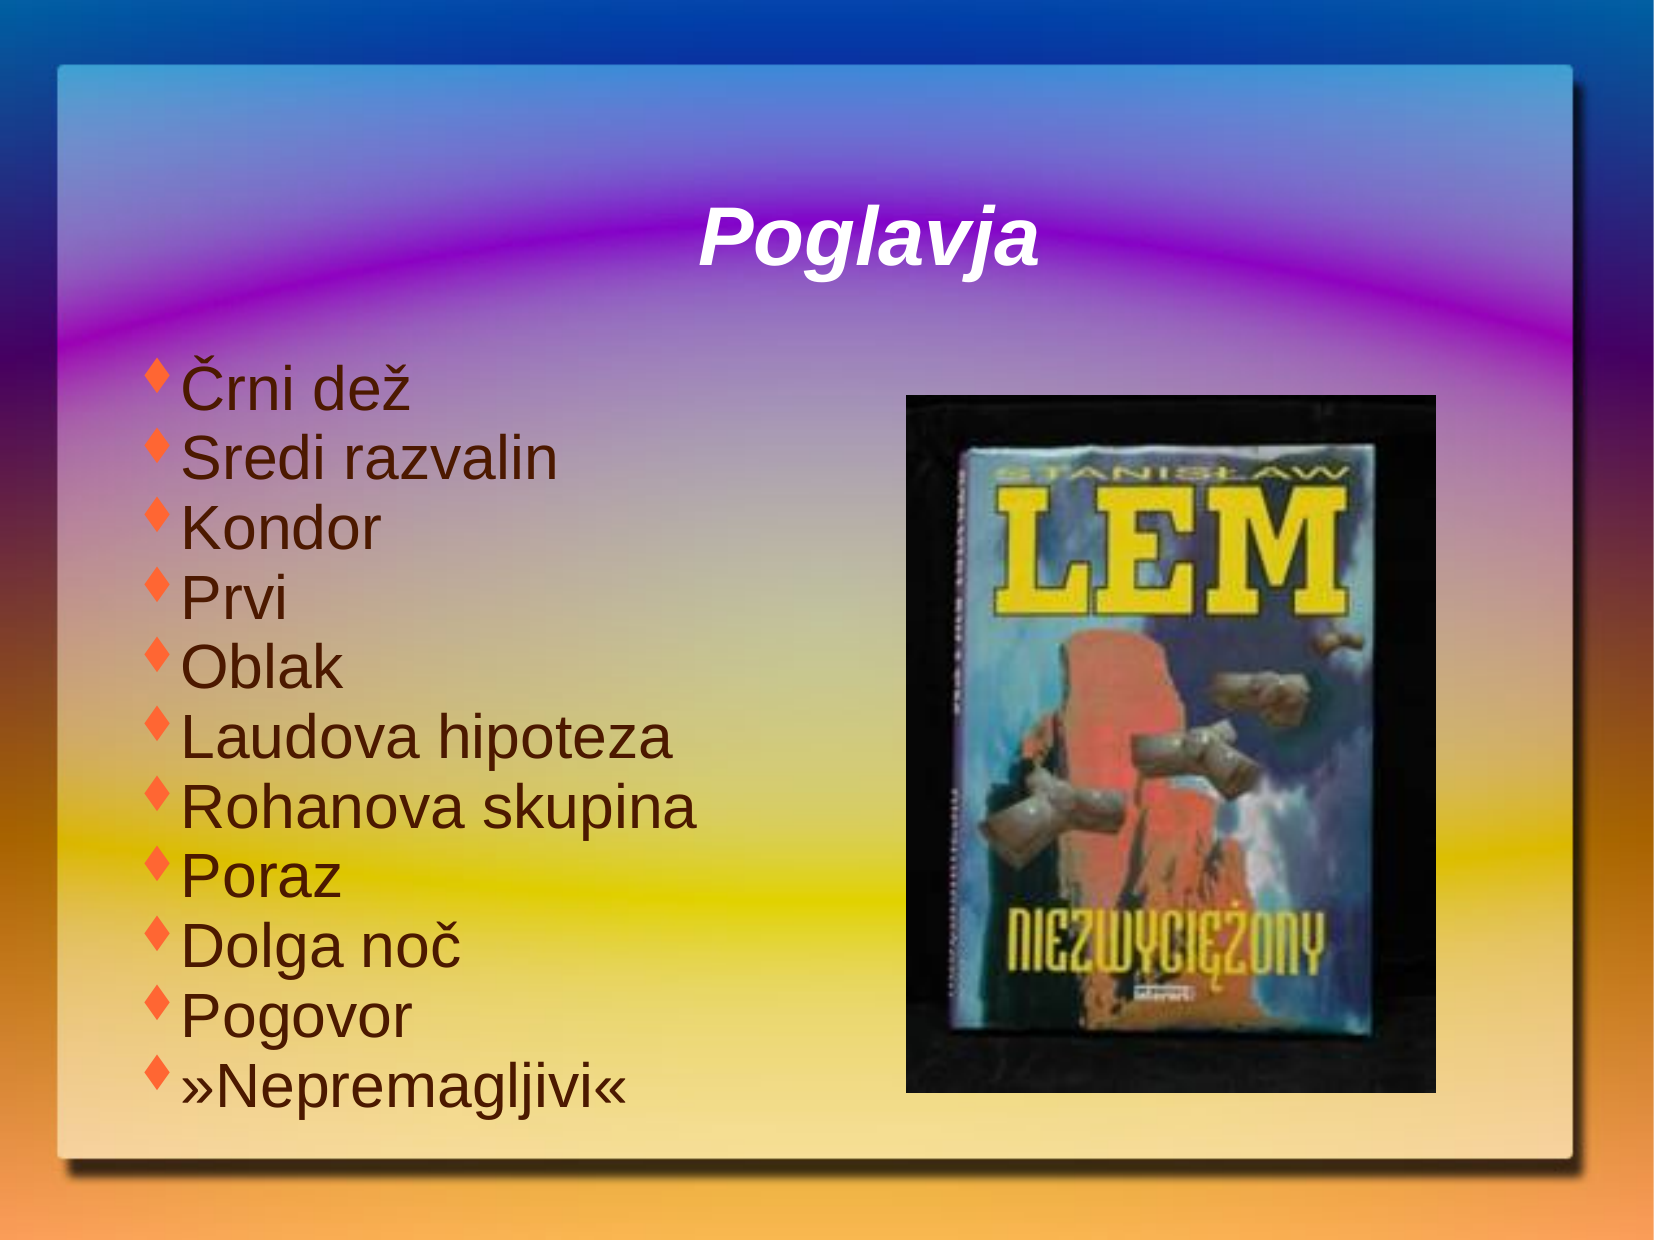

# Poglavja
Črni dež
Sredi razvalin
Kondor
Prvi
Oblak
Laudova hipoteza
Rohanova skupina
Poraz
Dolga noč
Pogovor
»Nepremagljivi«